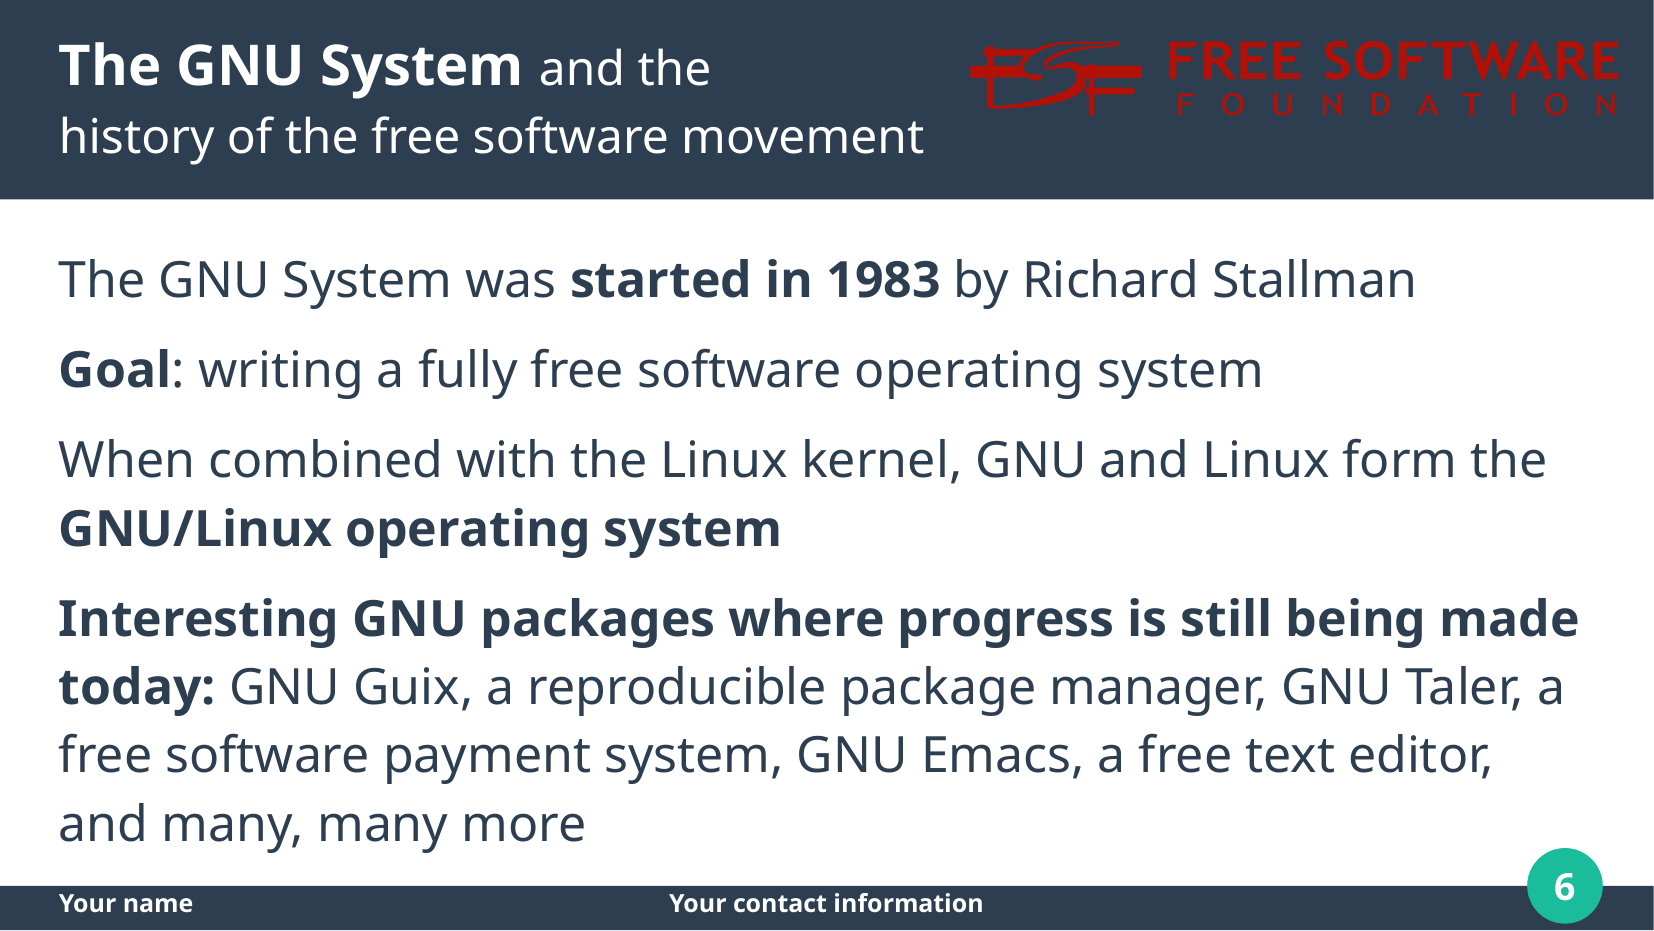

# The GNU System and the history of the free software movement
The GNU System was started in 1983 by Richard Stallman
Goal: writing a fully free software operating system
When combined with the Linux kernel, GNU and Linux form the GNU/Linux operating system
Interesting GNU packages where progress is still being made today: GNU Guix, a reproducible package manager, GNU Taler, a free software payment system, GNU Emacs, a free text editor, and many, many more
Your name
Your contact information